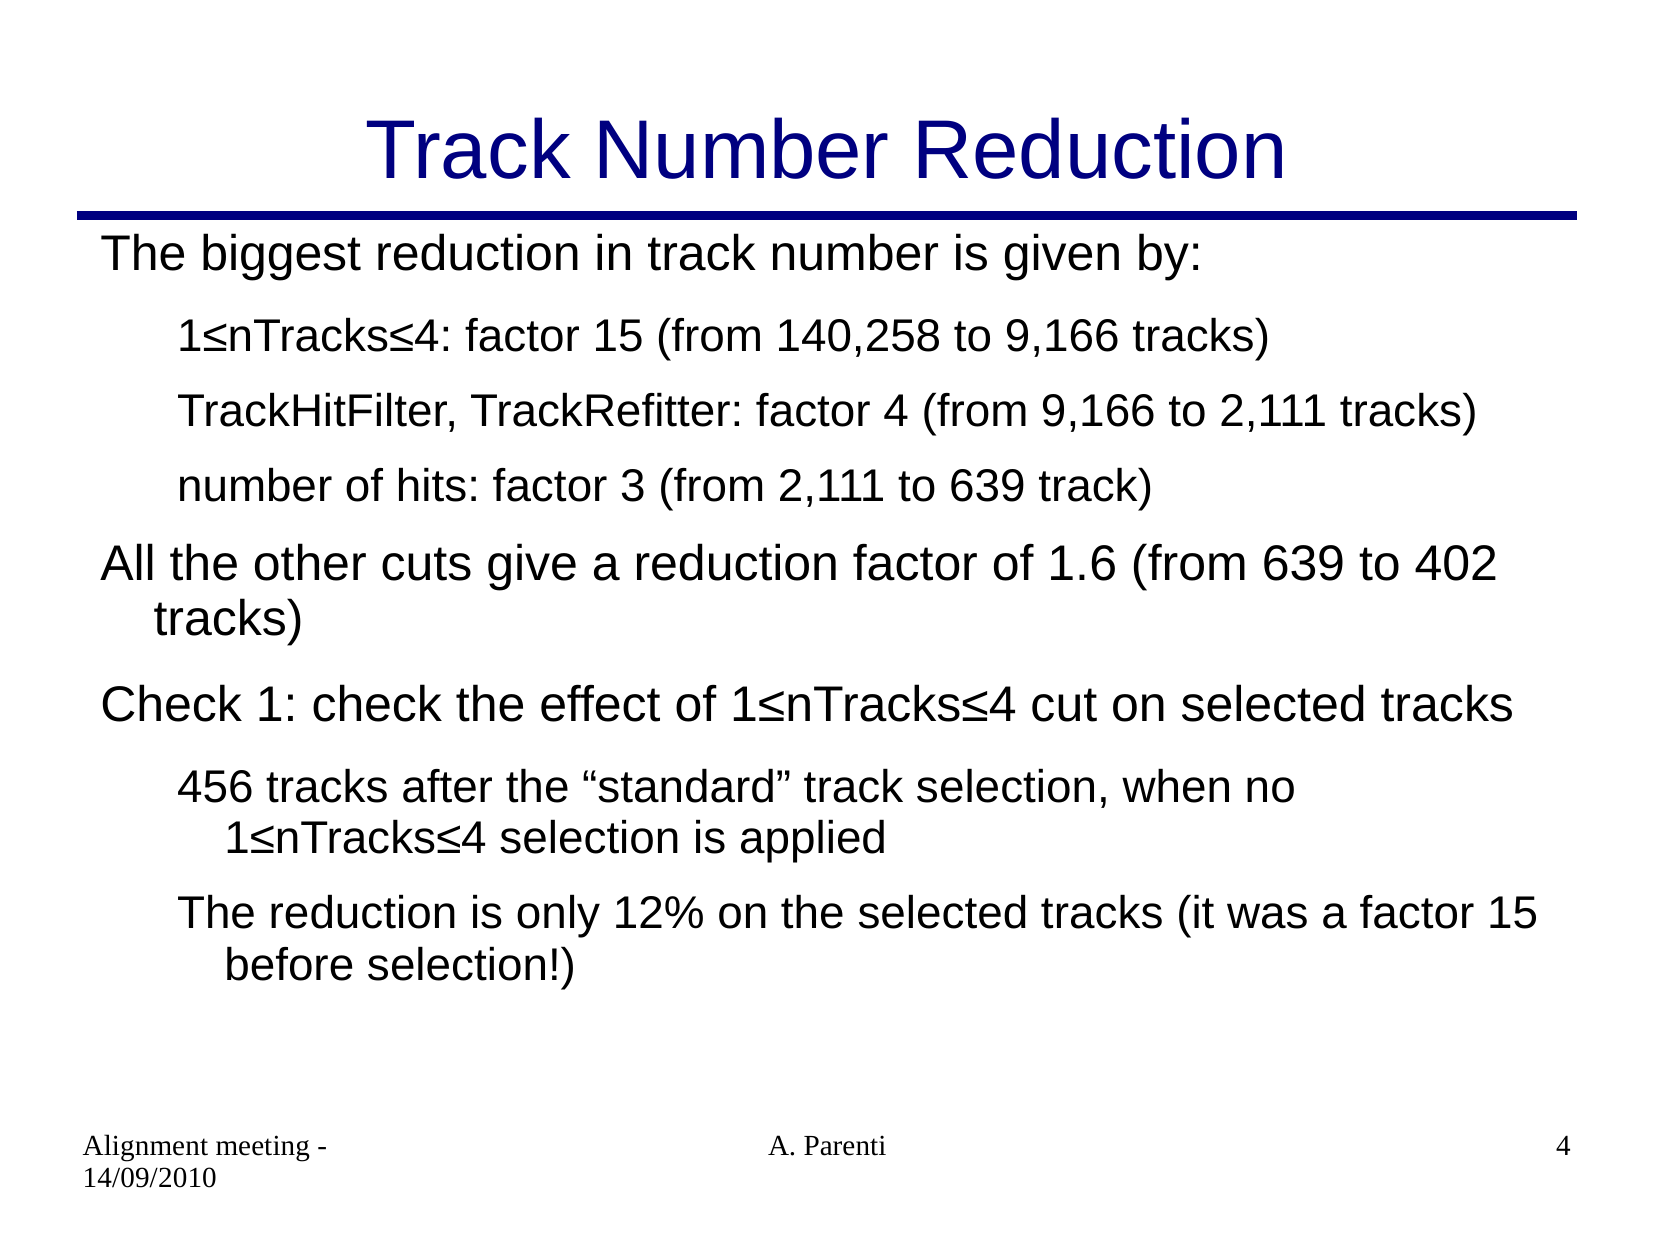

# Track Number Reduction
The biggest reduction in track number is given by:
1≤nTracks≤4: factor 15 (from 140,258 to 9,166 tracks)
TrackHitFilter, TrackRefitter: factor 4 (from 9,166 to 2,111 tracks)
number of hits: factor 3 (from 2,111 to 639 track)
All the other cuts give a reduction factor of 1.6 (from 639 to 402 tracks)
Check 1: check the effect of 1≤nTracks≤4 cut on selected tracks
456 tracks after the “standard” track selection, when no 1≤nTracks≤4 selection is applied
The reduction is only 12% on the selected tracks (it was a factor 15 before selection!)
4